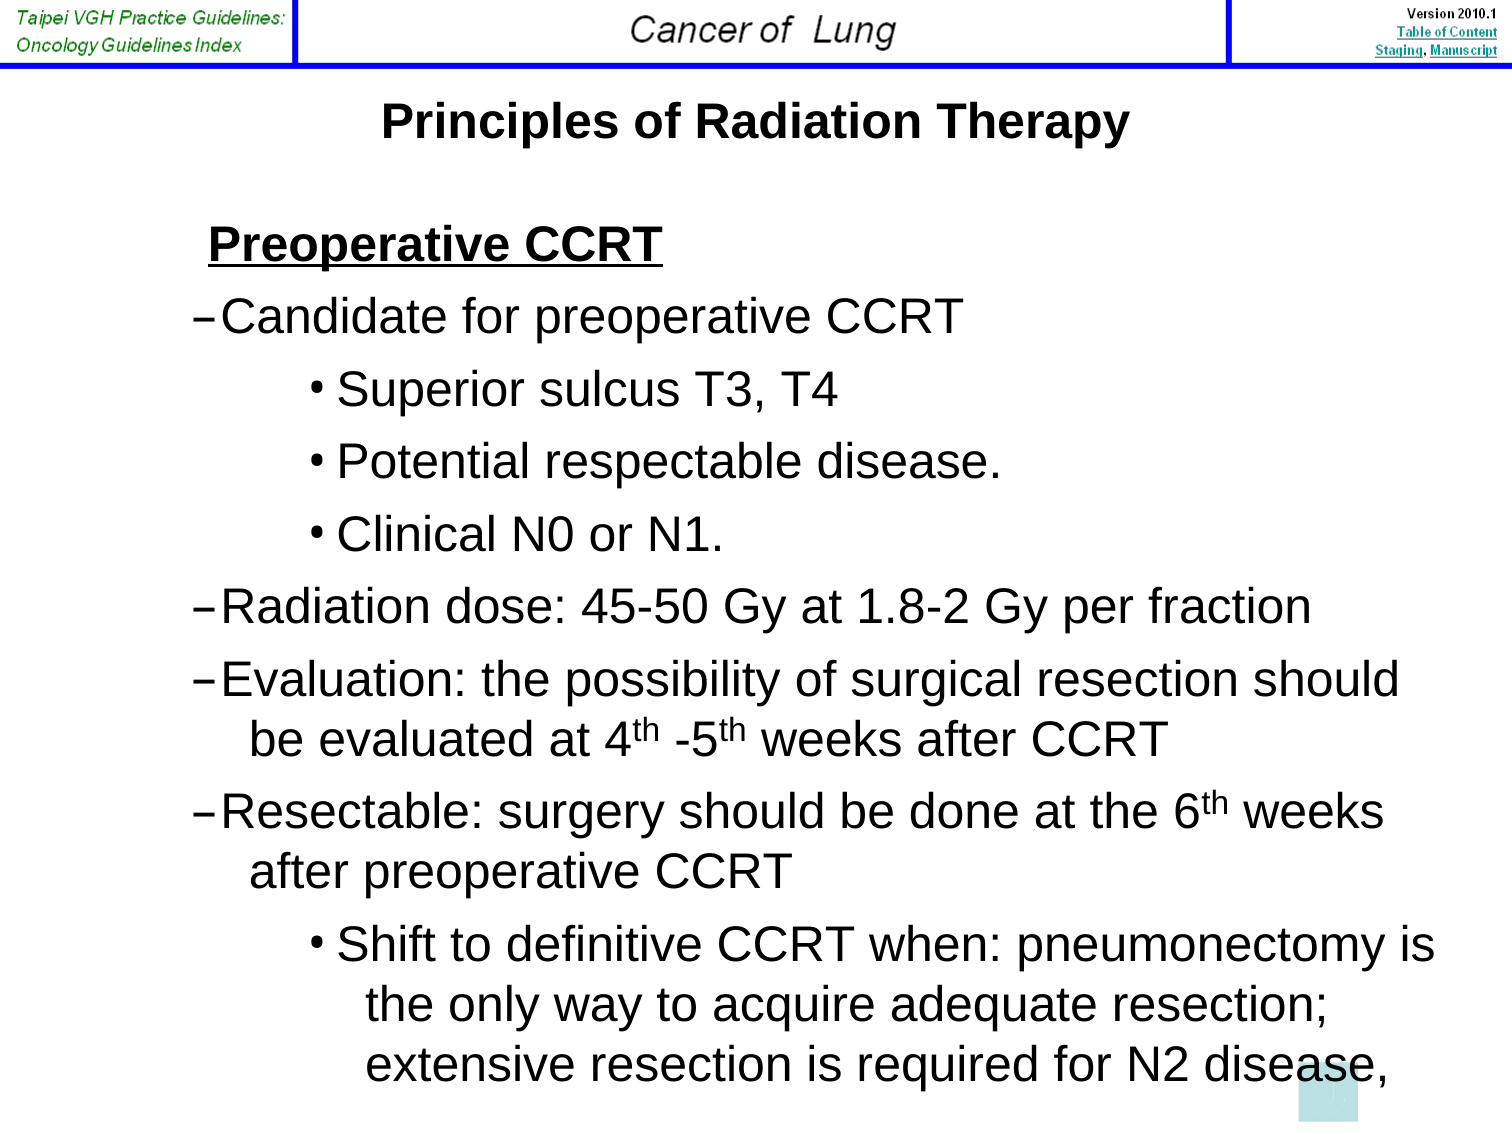

# Principles of Radiation Therapy
	Preoperative CCRT
Candidate for preoperative CCRT
Superior sulcus T3, T4
Potential respectable disease.
Clinical N0 or N1.
Radiation dose: 45-50 Gy at 1.8-2 Gy per fraction
Evaluation: the possibility of surgical resection should be evaluated at 4th -5th weeks after CCRT
Resectable: surgery should be done at the 6th weeks after preoperative CCRT
Shift to definitive CCRT when: pneumonectomy is the only way to acquire adequate resection; extensive resection is required for N2 disease,